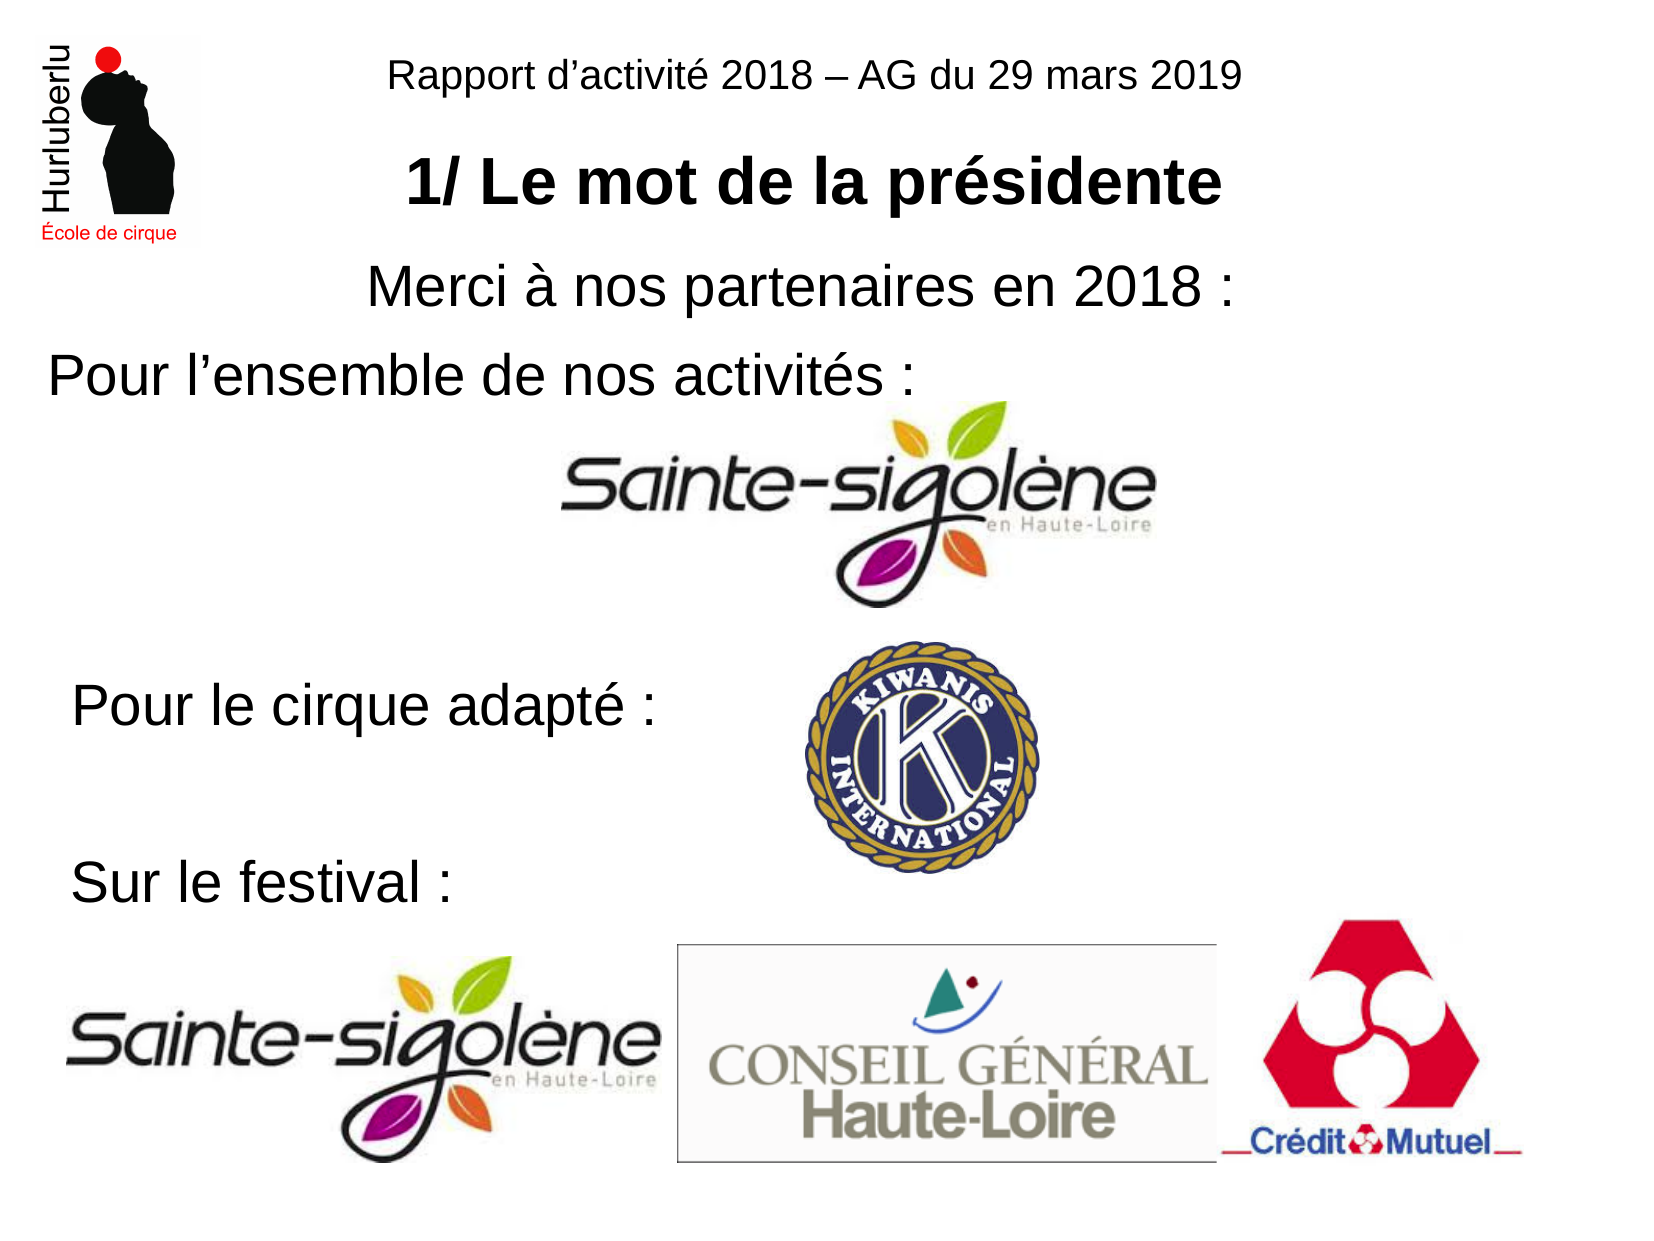

# Rapport d’activité 2018 – AG du 29 mars 2019 1/ Le mot de la présidente
Merci à nos partenaires en 2018 :
Pour l’ensemble de nos activités :
Pour le cirque adapté :
Sur le festival :